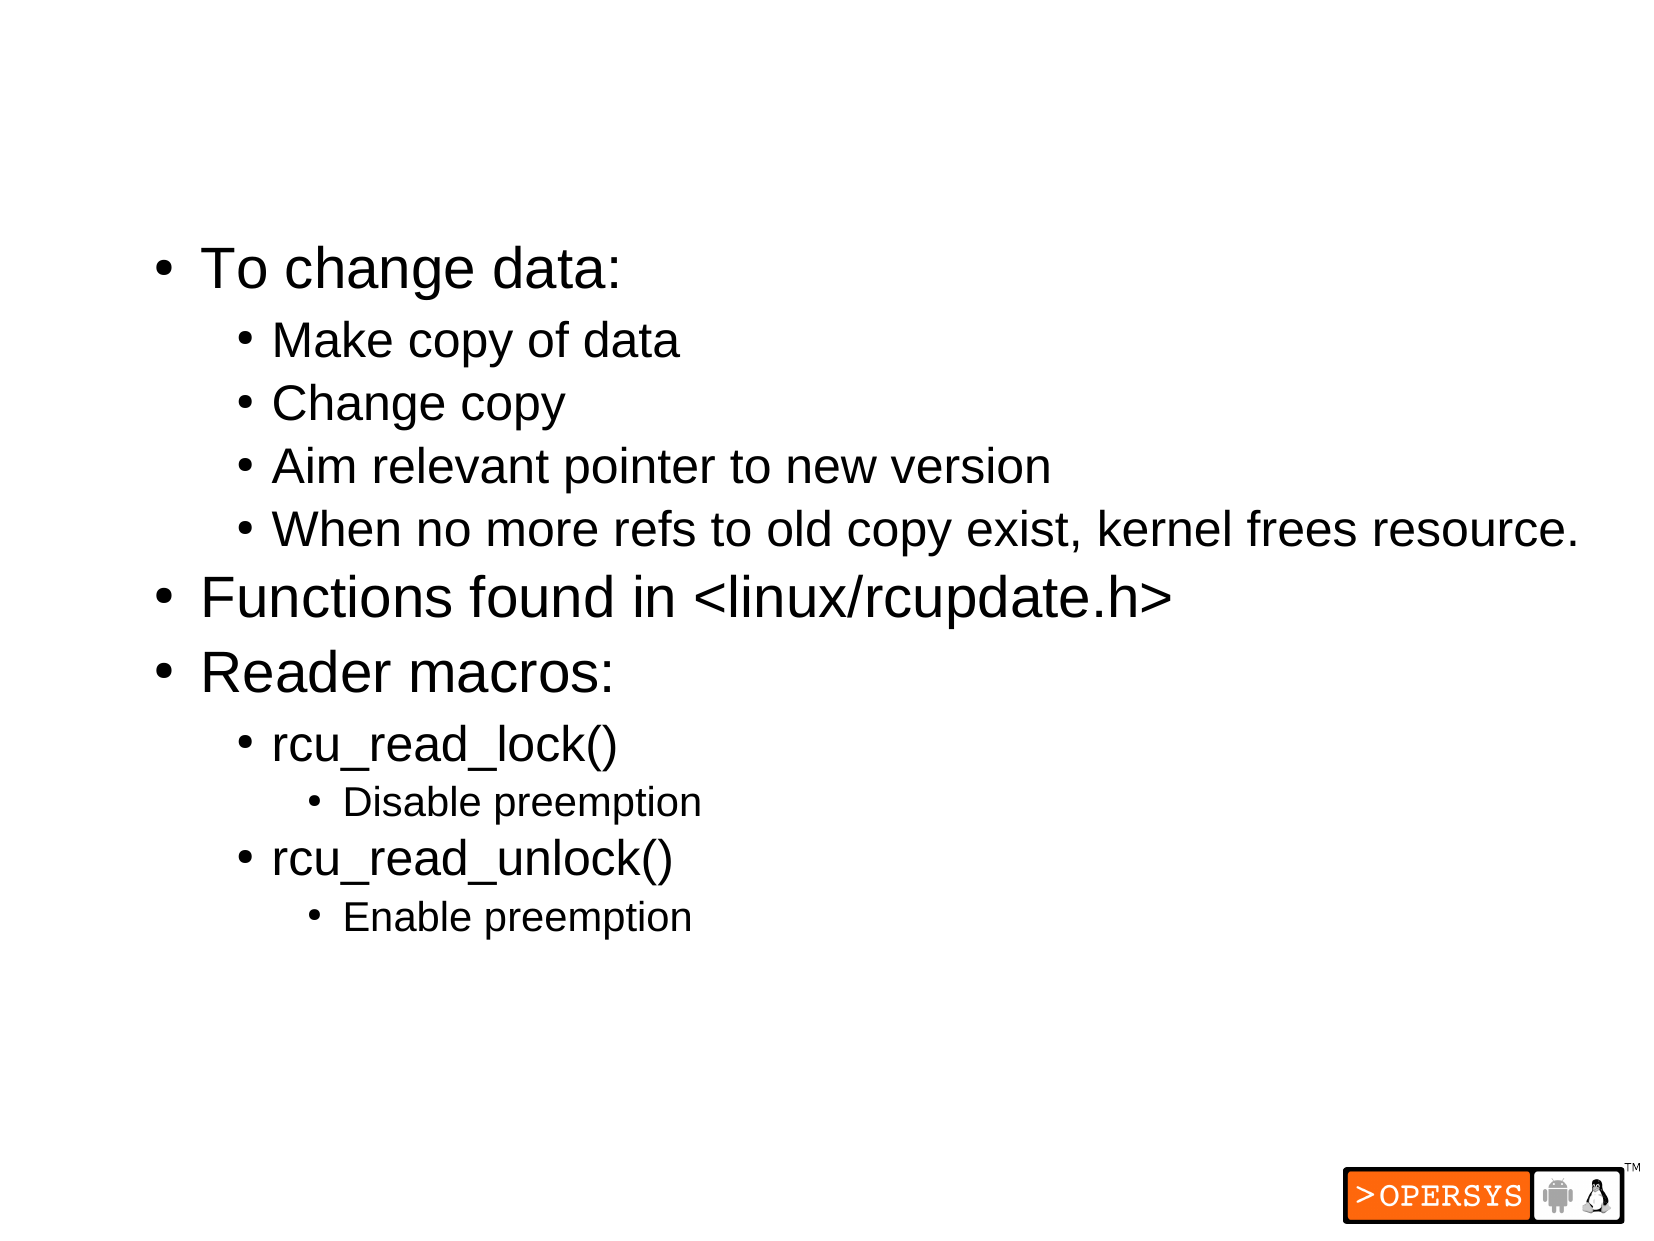

# To change data:
Make copy of data
Change copy
Aim relevant pointer to new version
When no more refs to old copy exist, kernel frees resource.
Functions found in <linux/rcupdate.h>
Reader macros:
rcu_read_lock()
Disable preemption
rcu_read_unlock()
Enable preemption